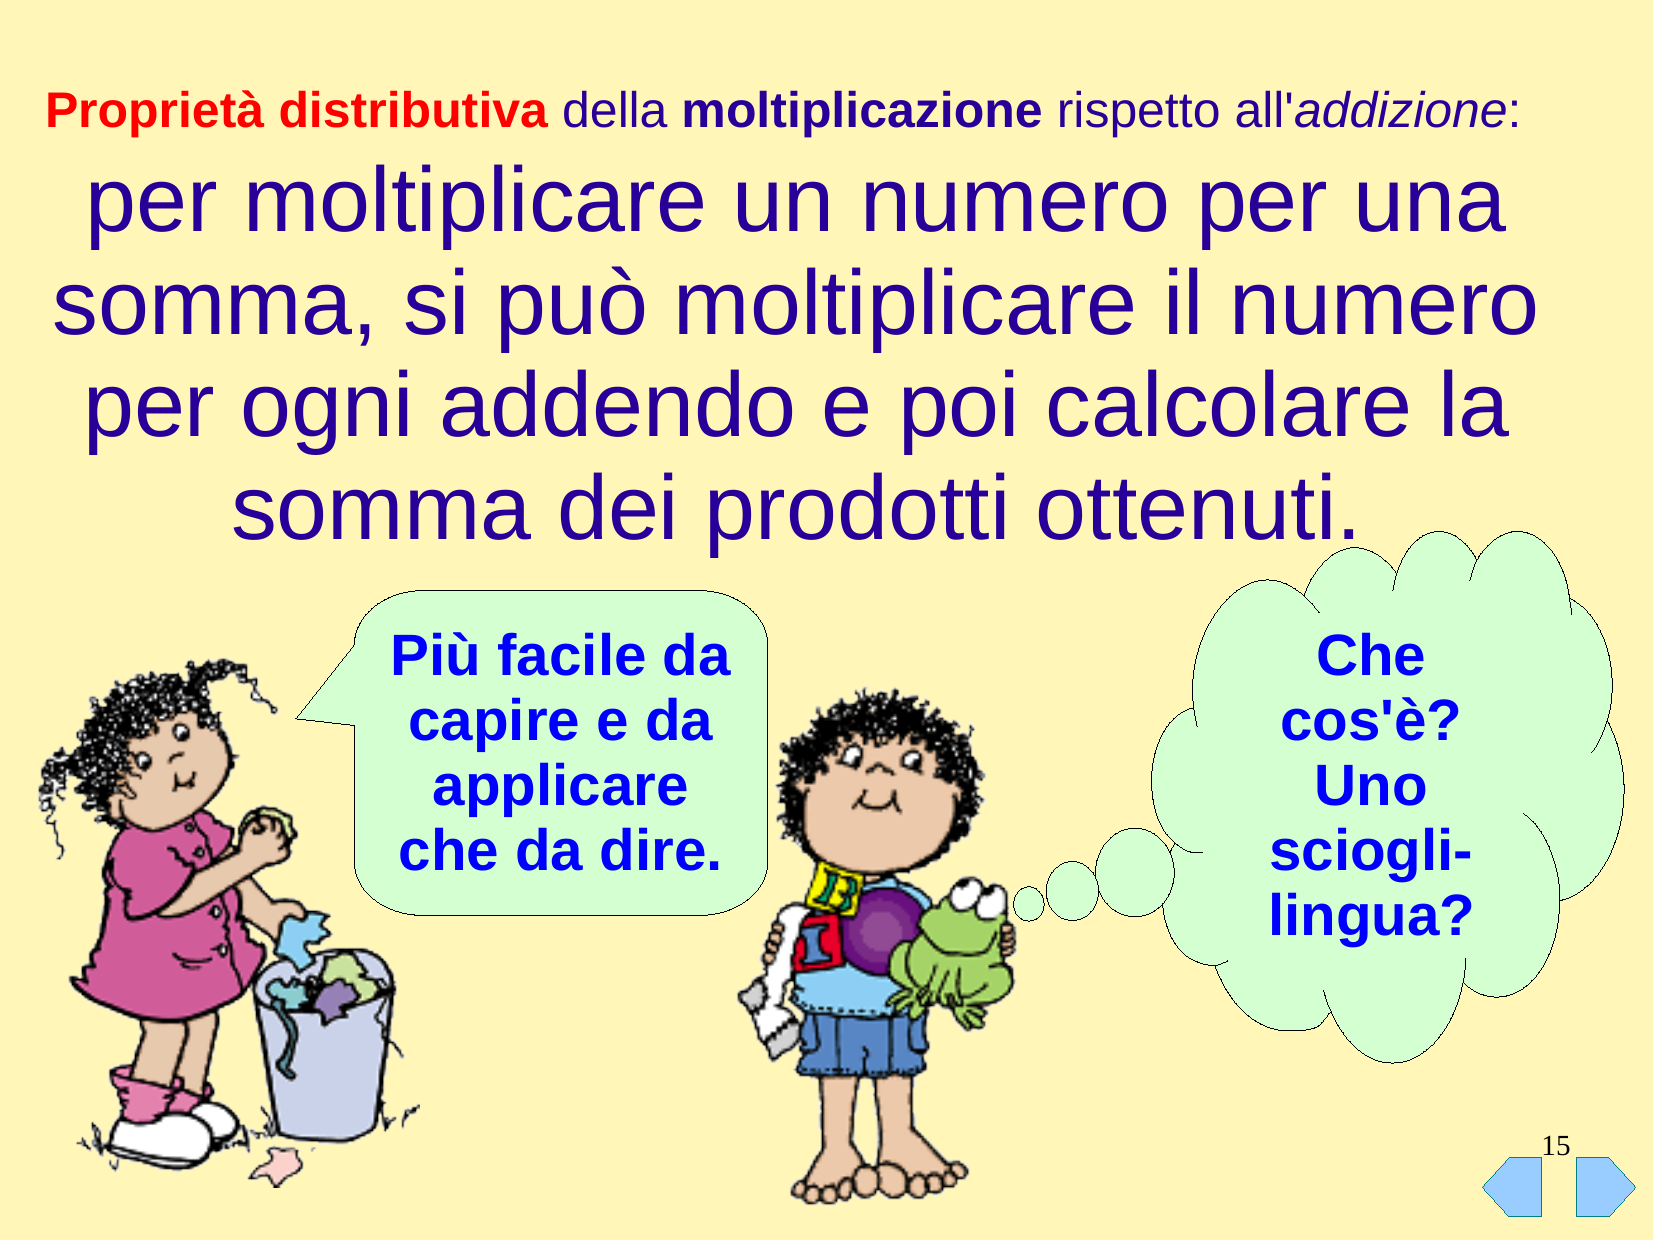

Proprietà distributiva della moltiplicazione rispetto all'addizione:
per moltiplicare un numero per una somma, si può moltiplicare il numero per ogni addendo e poi calcolare la somma dei prodotti ottenuti.
Che cos'è? Uno sciogli-lingua?
Più facile da capire e da applicare che da dire.
15